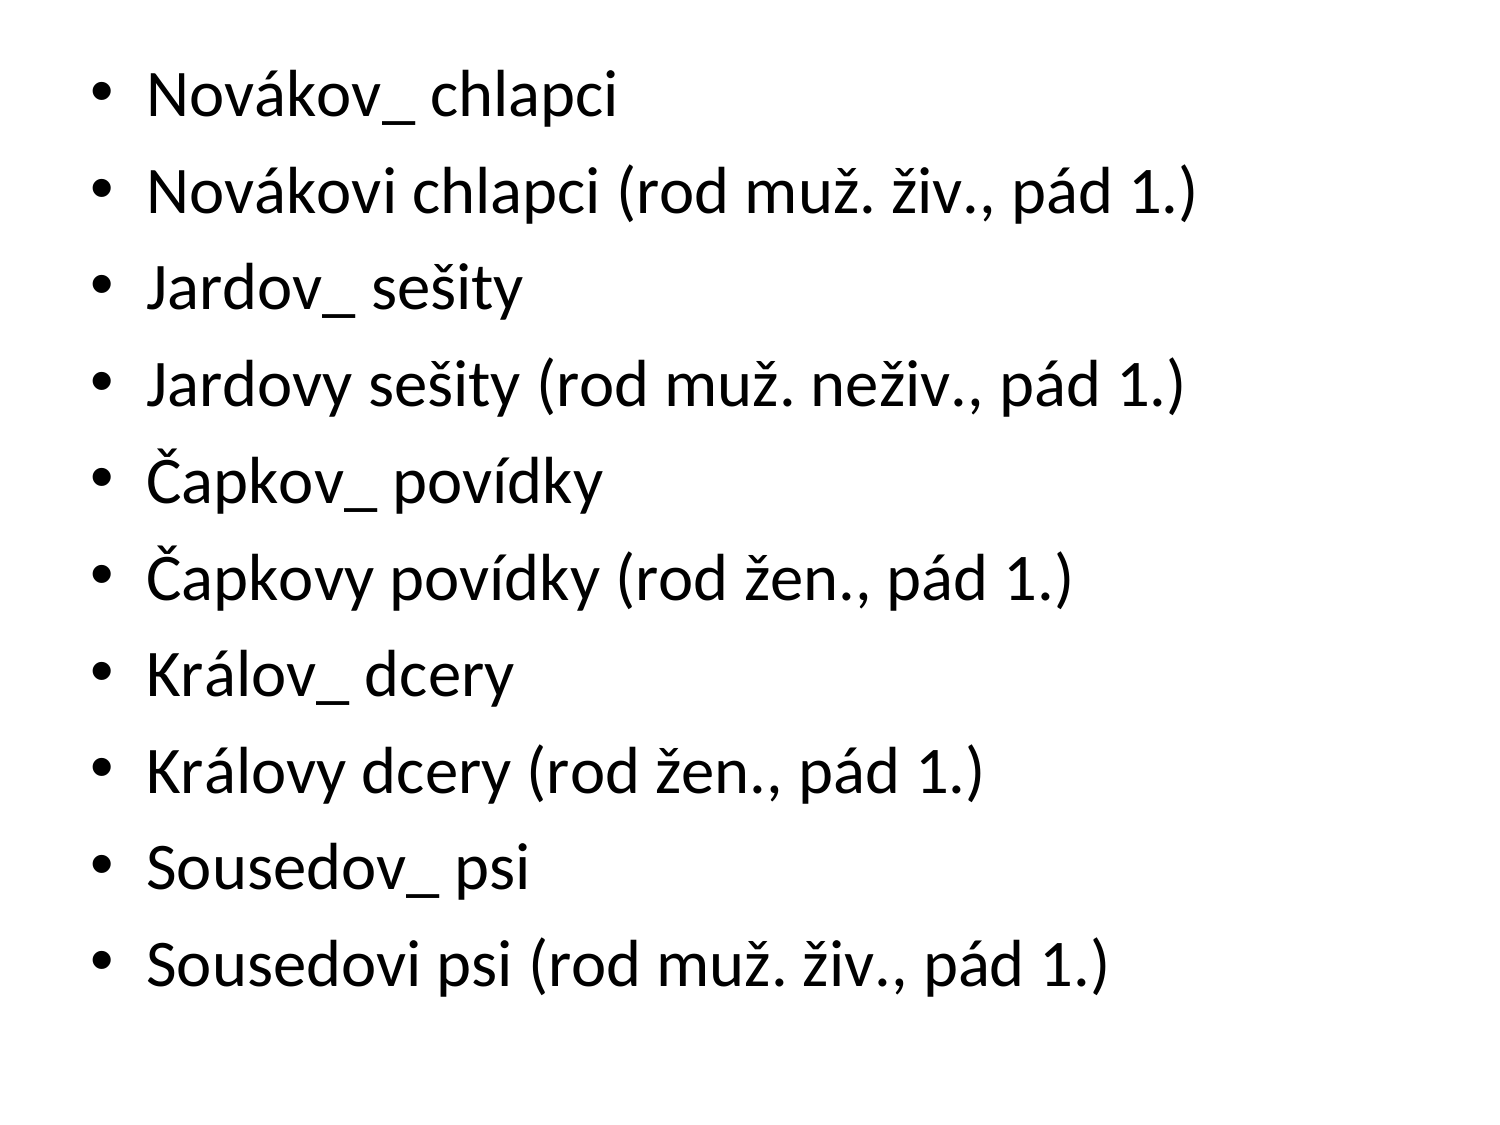

Novákov_ chlapci
Novákovi chlapci (rod muž. živ., pád 1.)
Jardov_ sešity
Jardovy sešity (rod muž. neživ., pád 1.)
Čapkov_ povídky
Čapkovy povídky (rod žen., pád 1.)
Králov_ dcery
Královy dcery (rod žen., pád 1.)
Sousedov_ psi
Sousedovi psi (rod muž. živ., pád 1.)
#